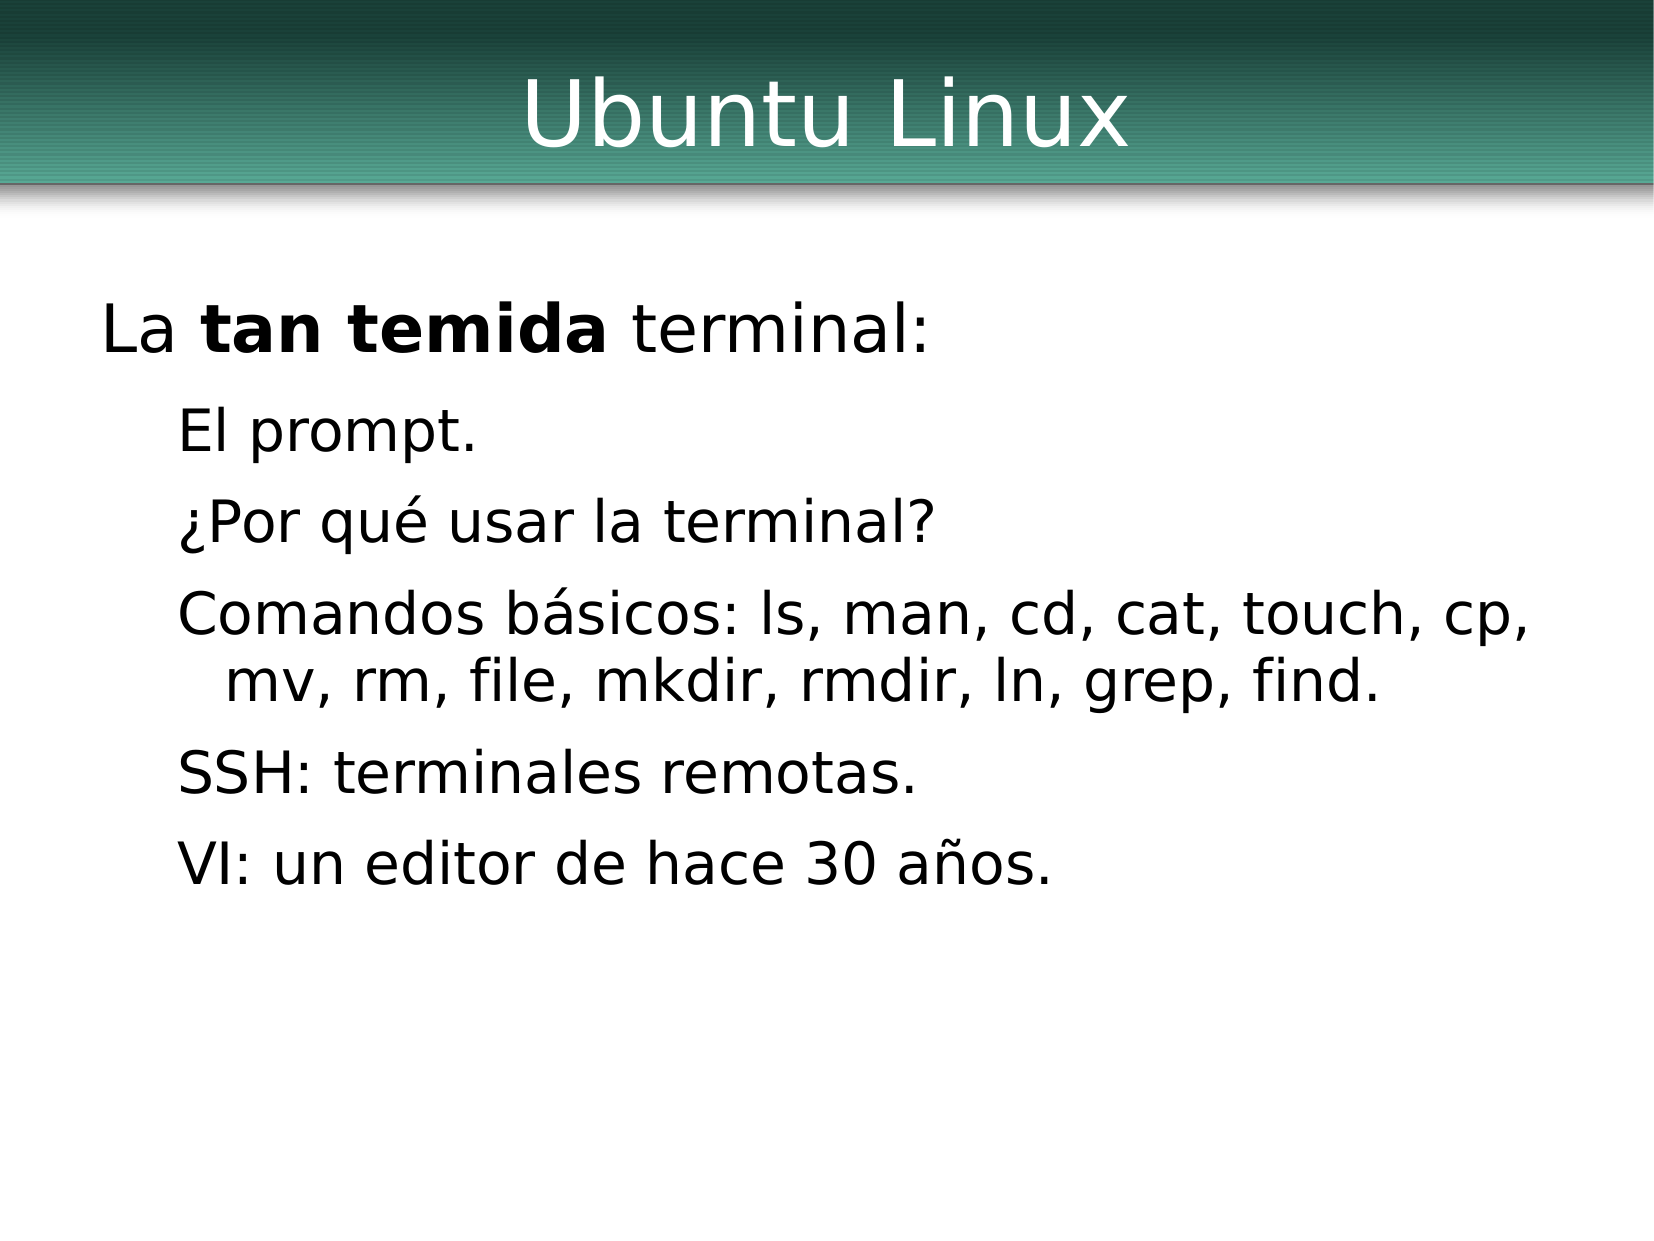

# Ubuntu Linux
La tan temida terminal:
El prompt.
¿Por qué usar la terminal?
Comandos básicos: ls, man, cd, cat, touch, cp, mv, rm, file, mkdir, rmdir, ln, grep, find.
SSH: terminales remotas.
VI: un editor de hace 30 años.